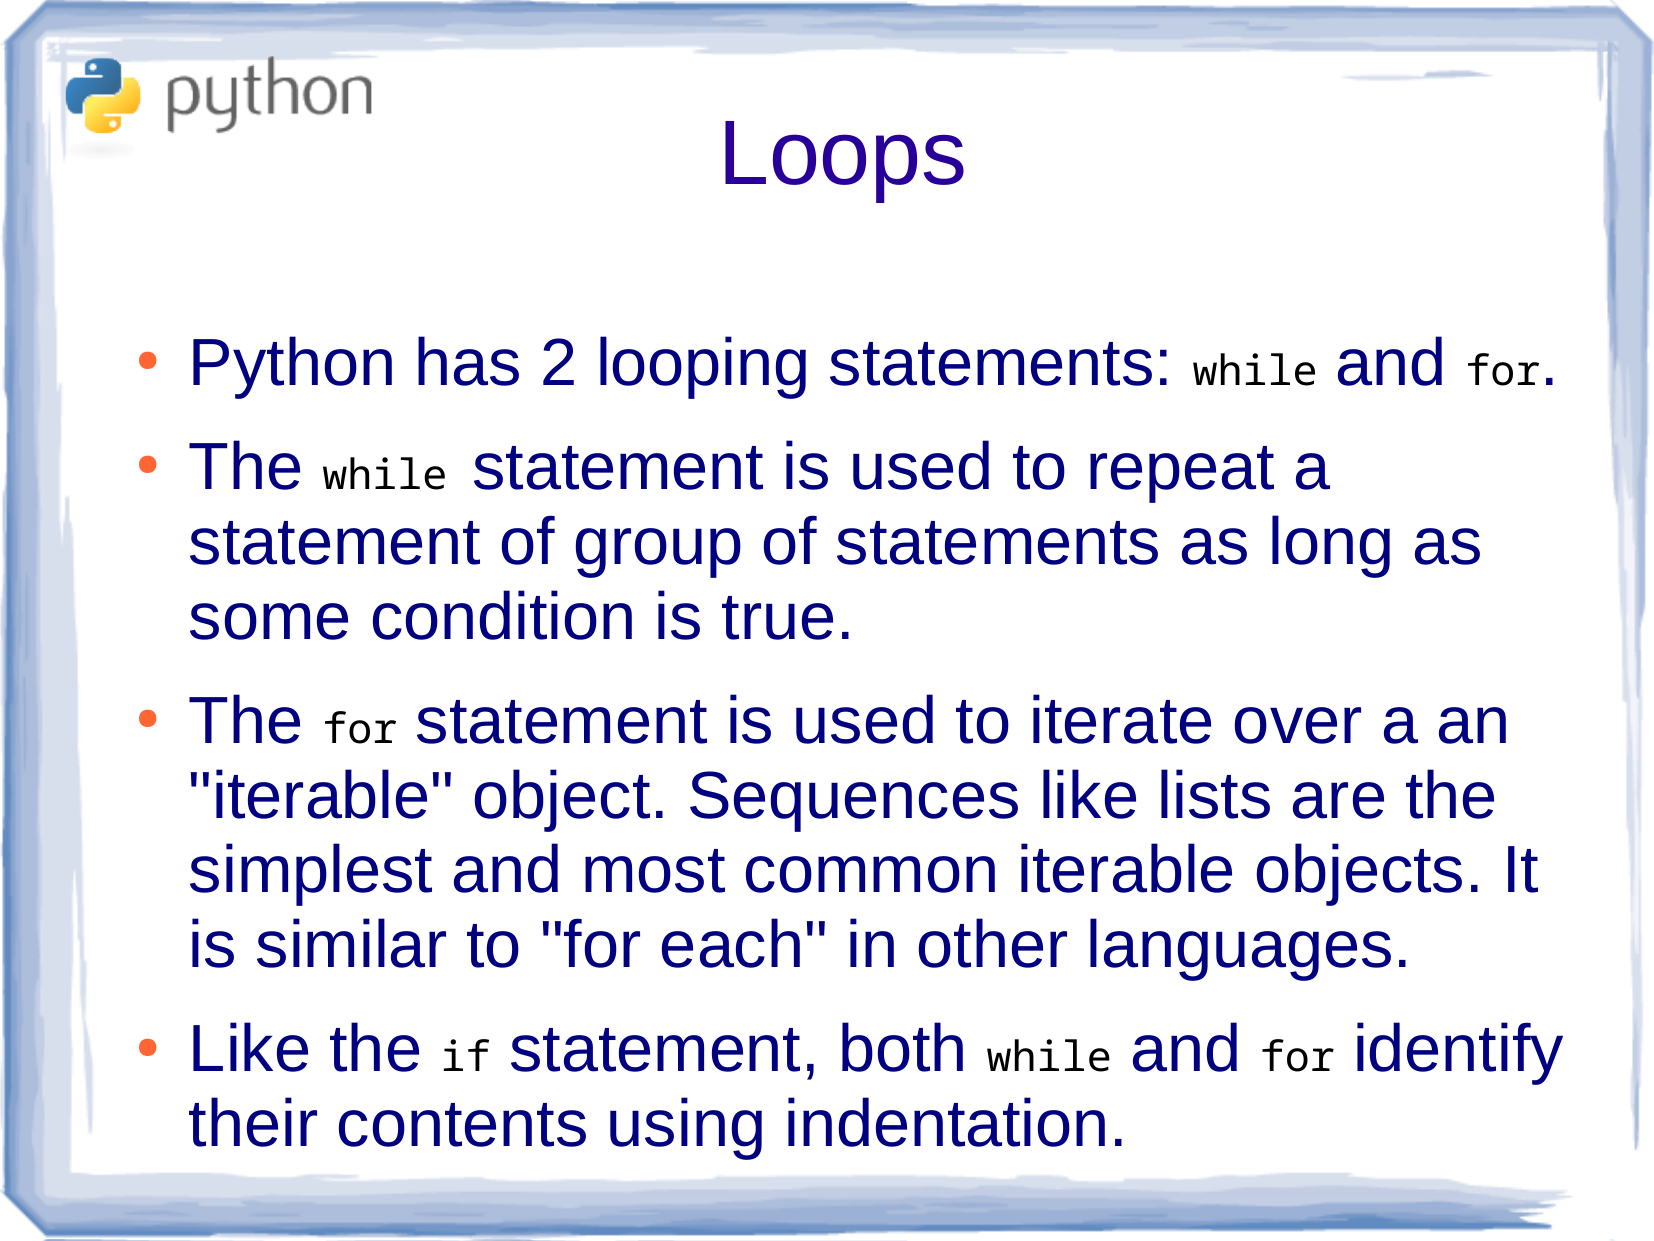

# Loops
Python has 2 looping statements: while and for.
The while statement is used to repeat a statement of group of statements as long as some condition is true.
The for statement is used to iterate over a an "iterable" object. Sequences like lists are the simplest and most common iterable objects. It is similar to "for each" in other languages.
Like the if statement, both while and for identify their contents using indentation.